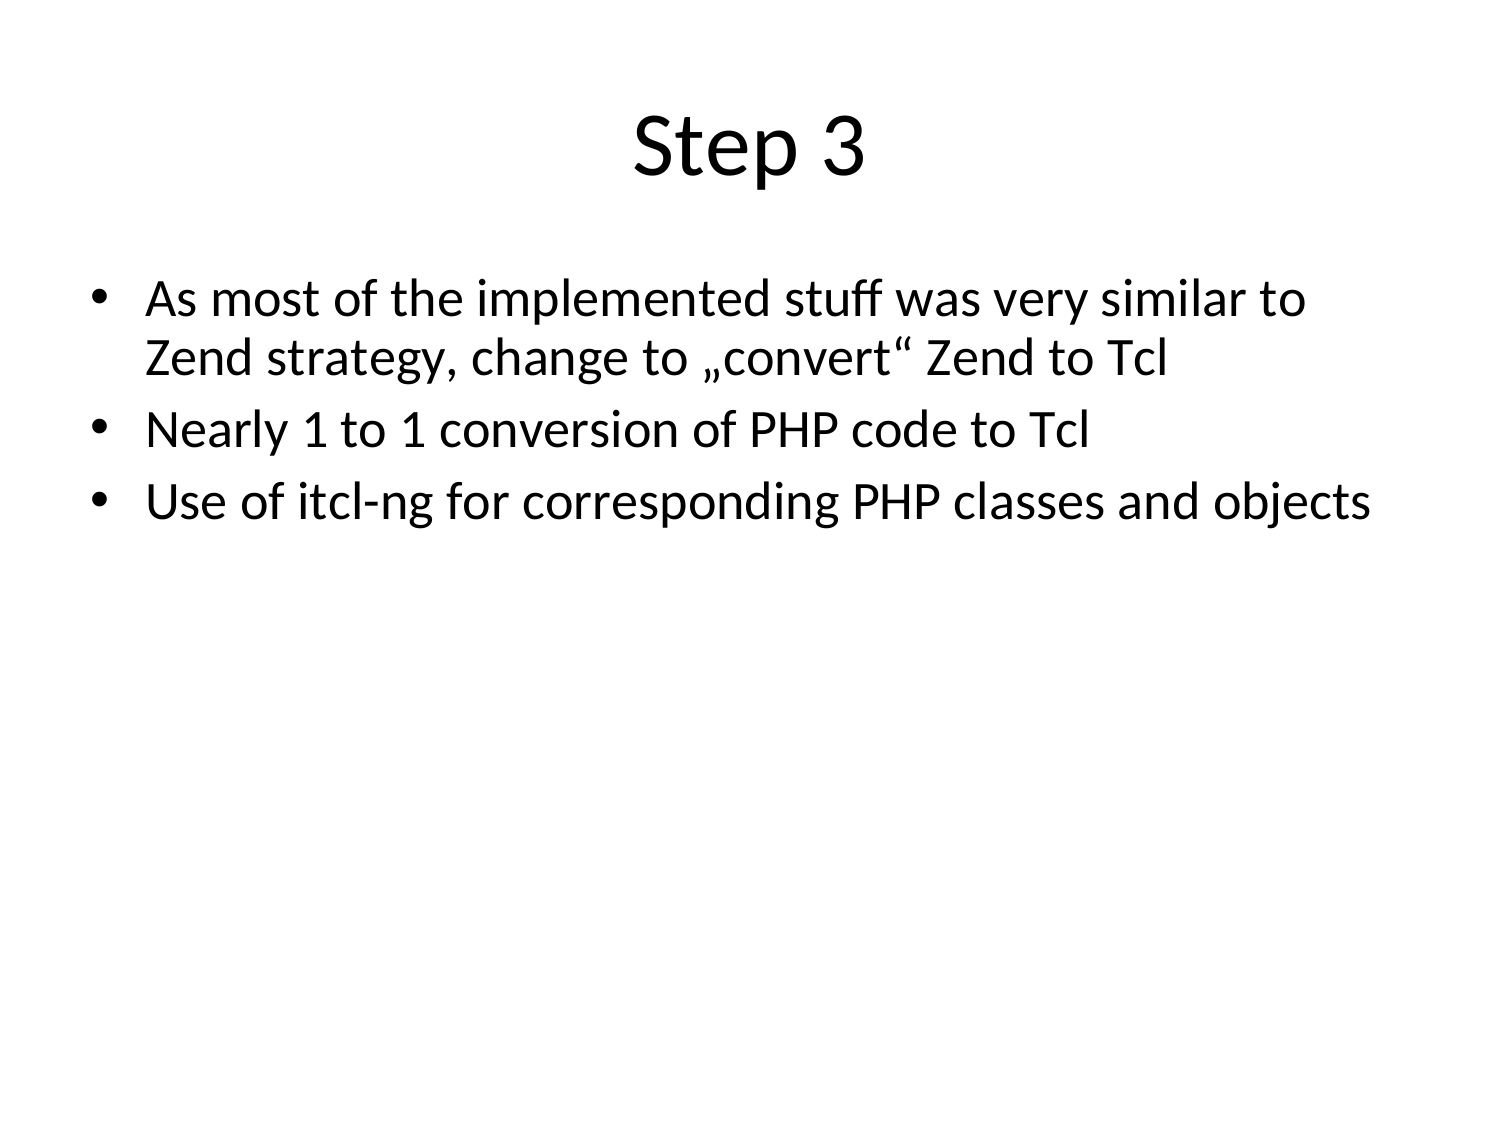

Step 3
As most of the implemented stuff was very similar to Zend strategy, change to „convert“ Zend to Tcl
Nearly 1 to 1 conversion of PHP code to Tcl
Use of itcl-ng for corresponding PHP classes and objects